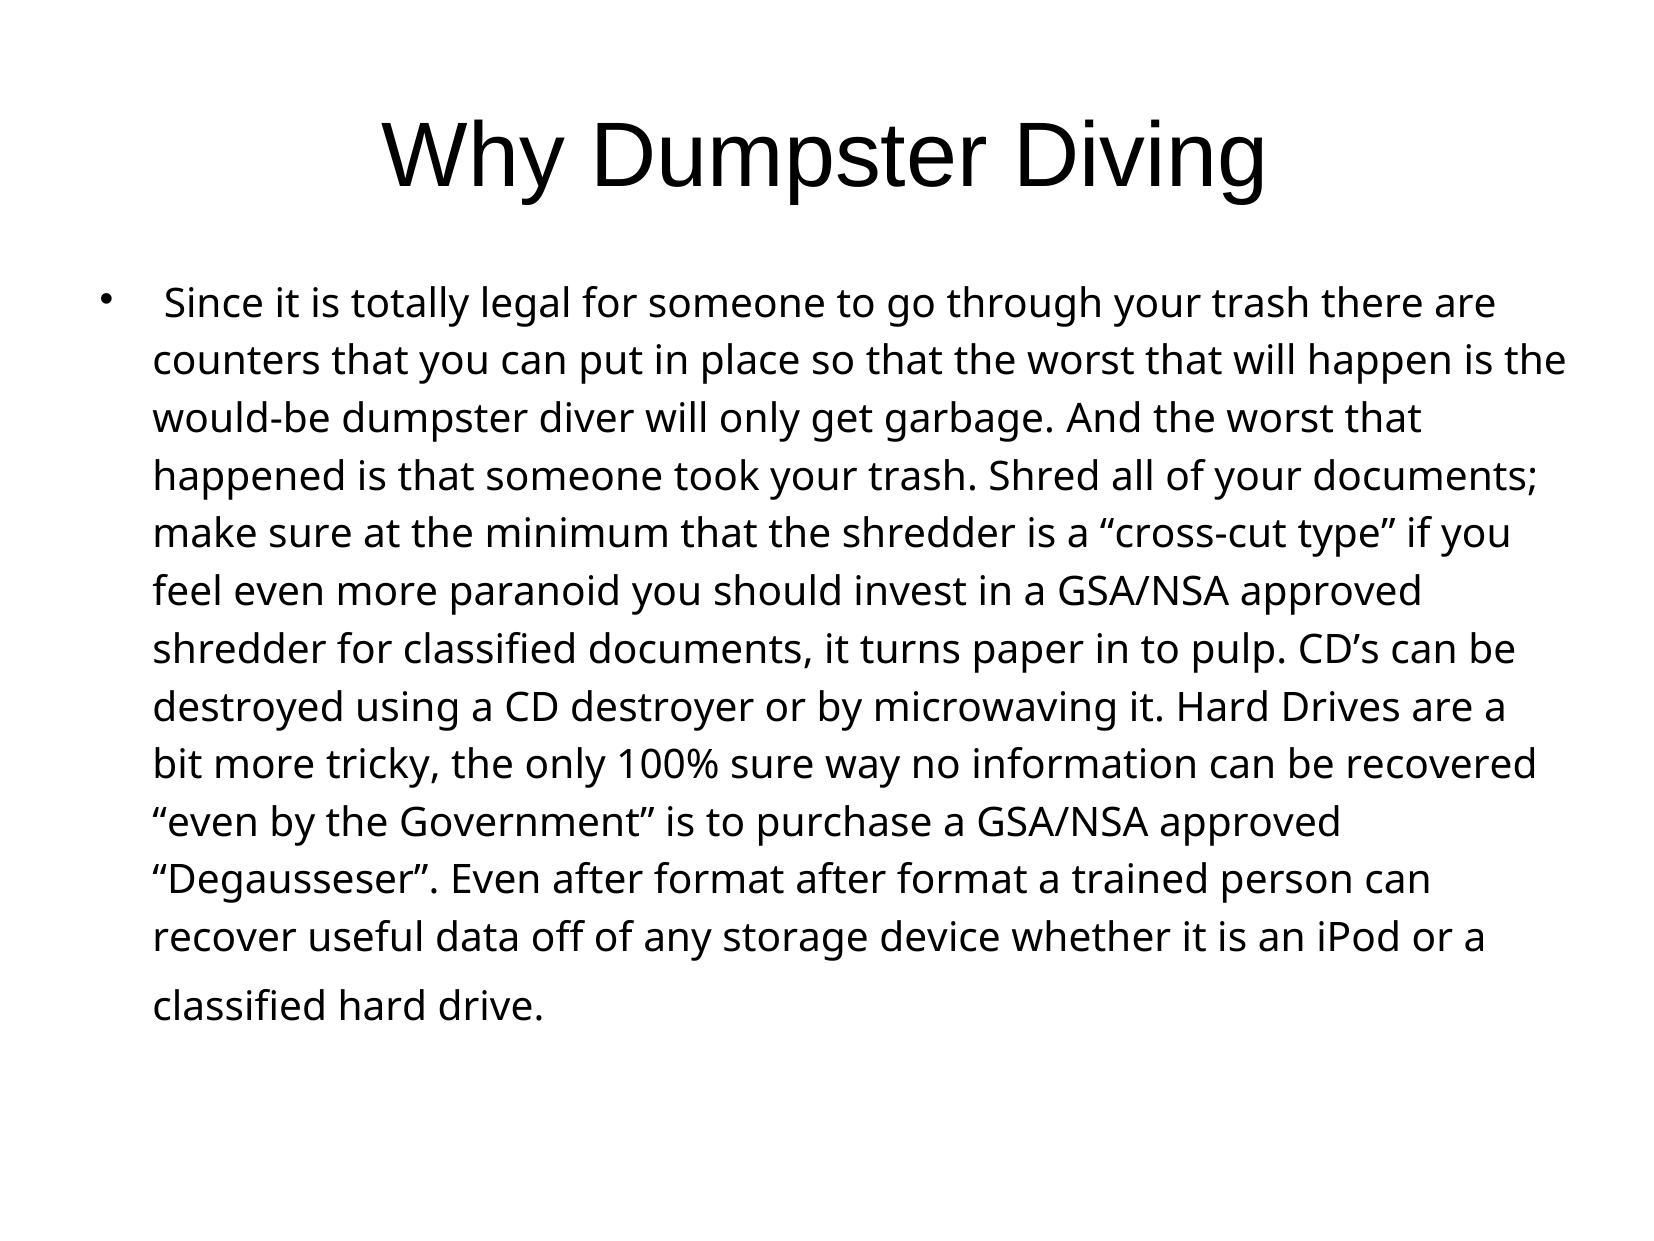

# Why Dumpster Diving
 Since it is totally legal for someone to go through your trash there are counters that you can put in place so that the worst that will happen is the would-be dumpster diver will only get garbage. And the worst that happened is that someone took your trash. Shred all of your documents; make sure at the minimum that the shredder is a “cross-cut type” if you feel even more paranoid you should invest in a GSA/NSA approved shredder for classified documents, it turns paper in to pulp. CD’s can be destroyed using a CD destroyer or by microwaving it. Hard Drives are a bit more tricky, the only 100% sure way no information can be recovered “even by the Government” is to purchase a GSA/NSA approved “Degausseser”. Even after format after format a trained person can recover useful data off of any storage device whether it is an iPod or a classified hard drive.